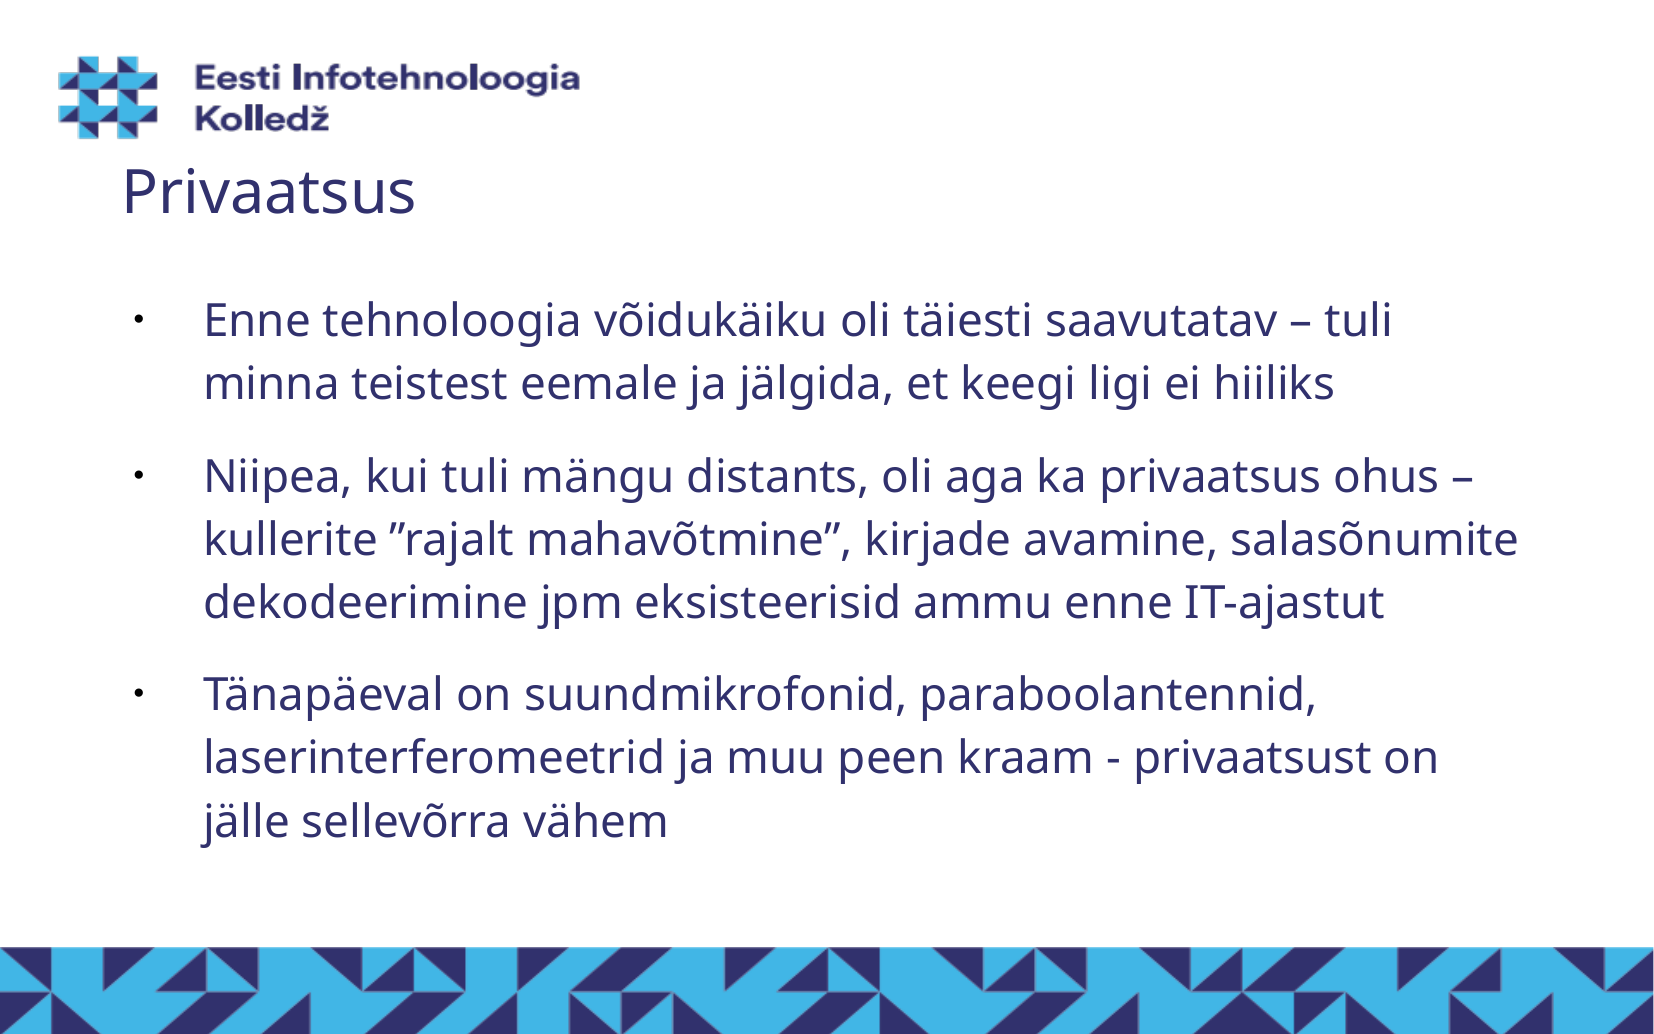

# Privaatsus
Enne tehnoloogia võidukäiku oli täiesti saavutatav – tuli minna teistest eemale ja jälgida, et keegi ligi ei hiiliks
Niipea, kui tuli mängu distants, oli aga ka privaatsus ohus – kullerite ”rajalt mahavõtmine”, kirjade avamine, salasõnumite dekodeerimine jpm eksisteerisid ammu enne IT-ajastut
Tänapäeval on suundmikrofonid, paraboolantennid, laserinterferomeetrid ja muu peen kraam - privaatsust on jälle sellevõrra vähem